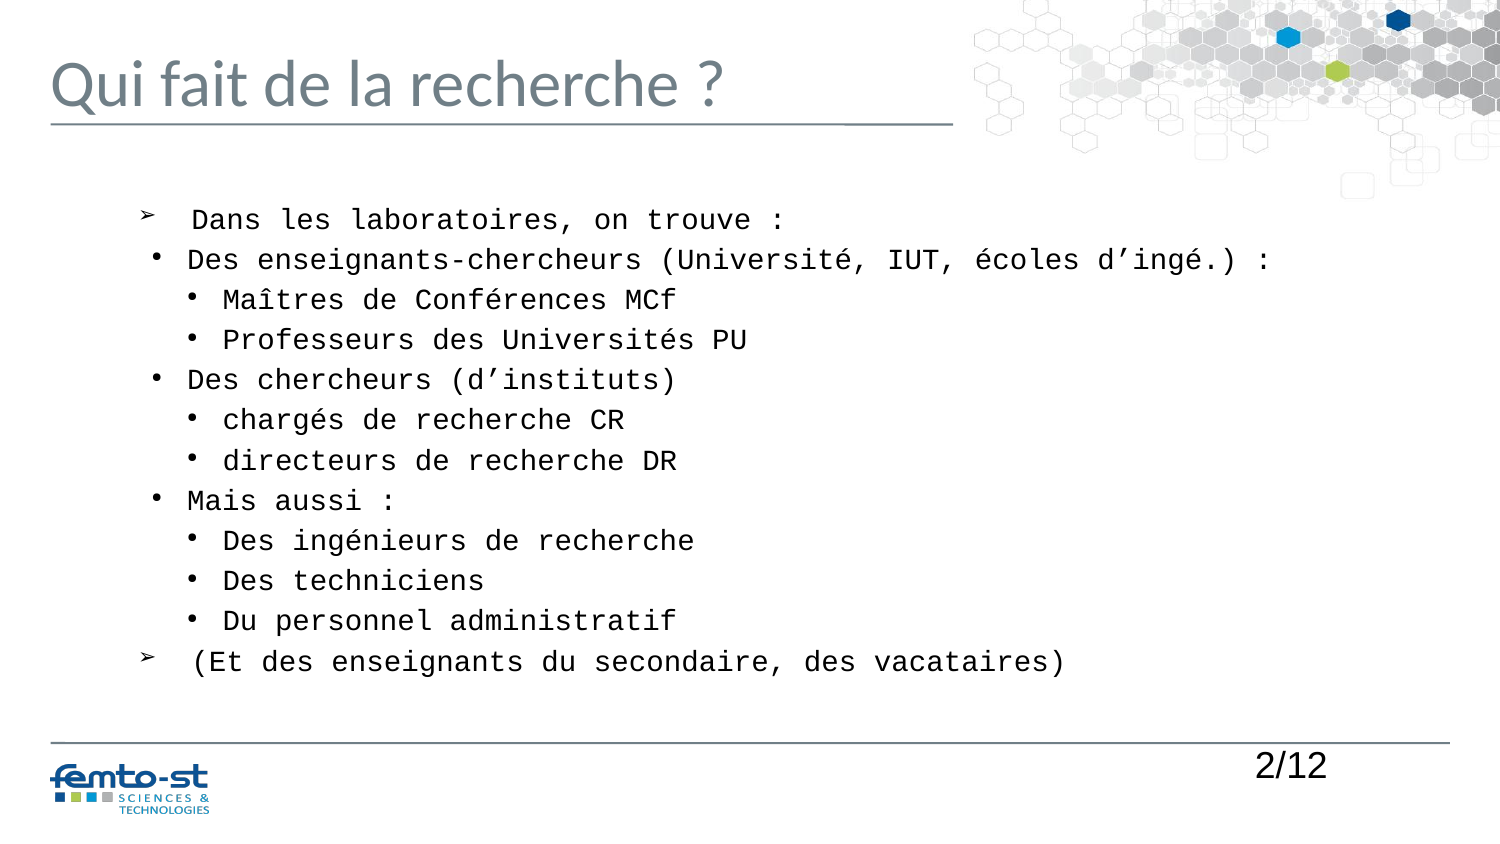

Qui fait de la recherche ?
Dans les laboratoires, on trouve :
Des enseignants-chercheurs (Université, IUT, écoles d’ingé.) :
Maîtres de Conférences MCf
Professeurs des Universités PU
Des chercheurs (d’instituts)
chargés de recherche CR
directeurs de recherche DR
Mais aussi :
Des ingénieurs de recherche
Des techniciens
Du personnel administratif
(Et des enseignants du secondaire, des vacataires)